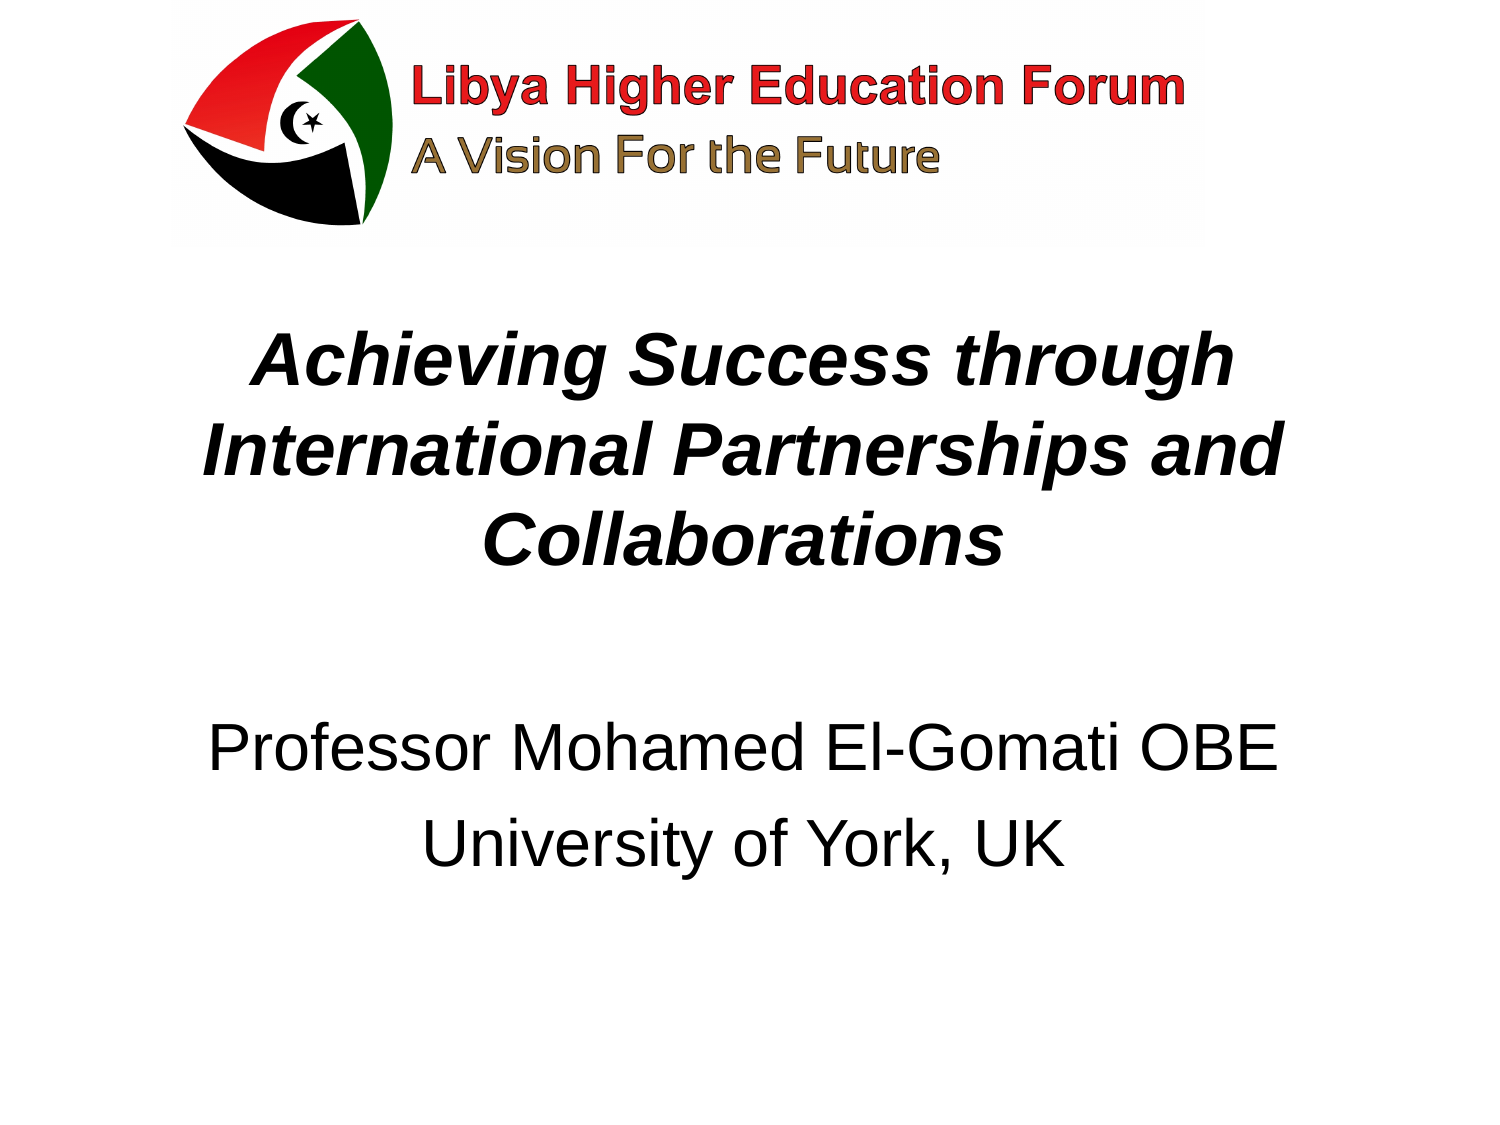

# Achieving Success through International Partnerships and Collaborations
Professor Mohamed El-Gomati OBE
University of York, UK